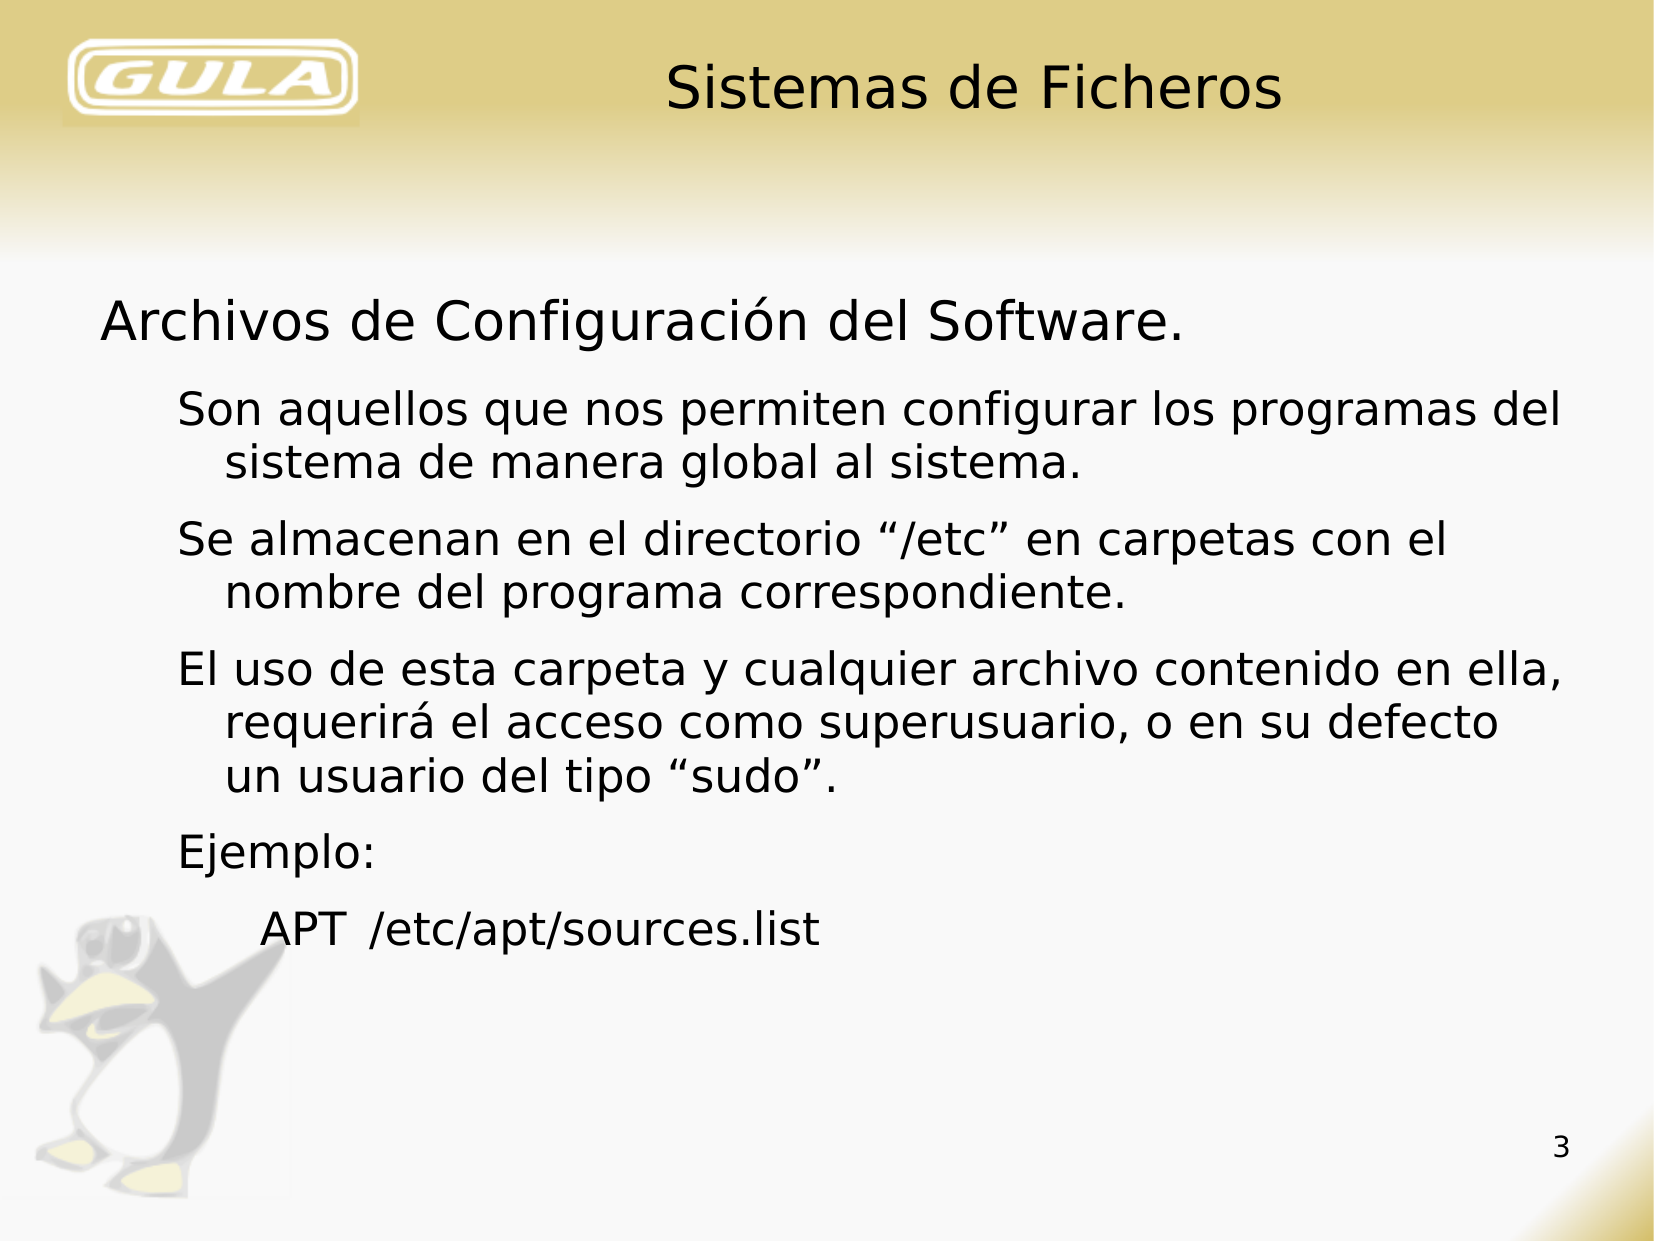

Sistemas de Ficheros
# Archivos de Configuración del Software.
Son aquellos que nos permiten configurar los programas del sistema de manera global al sistema.
Se almacenan en el directorio “/etc” en carpetas con el nombre del programa correspondiente.
El uso de esta carpeta y cualquier archivo contenido en ella, requerirá el acceso como superusuario, o en su defecto un usuario del tipo “sudo”.
Ejemplo:
APT	/etc/apt/sources.list
3